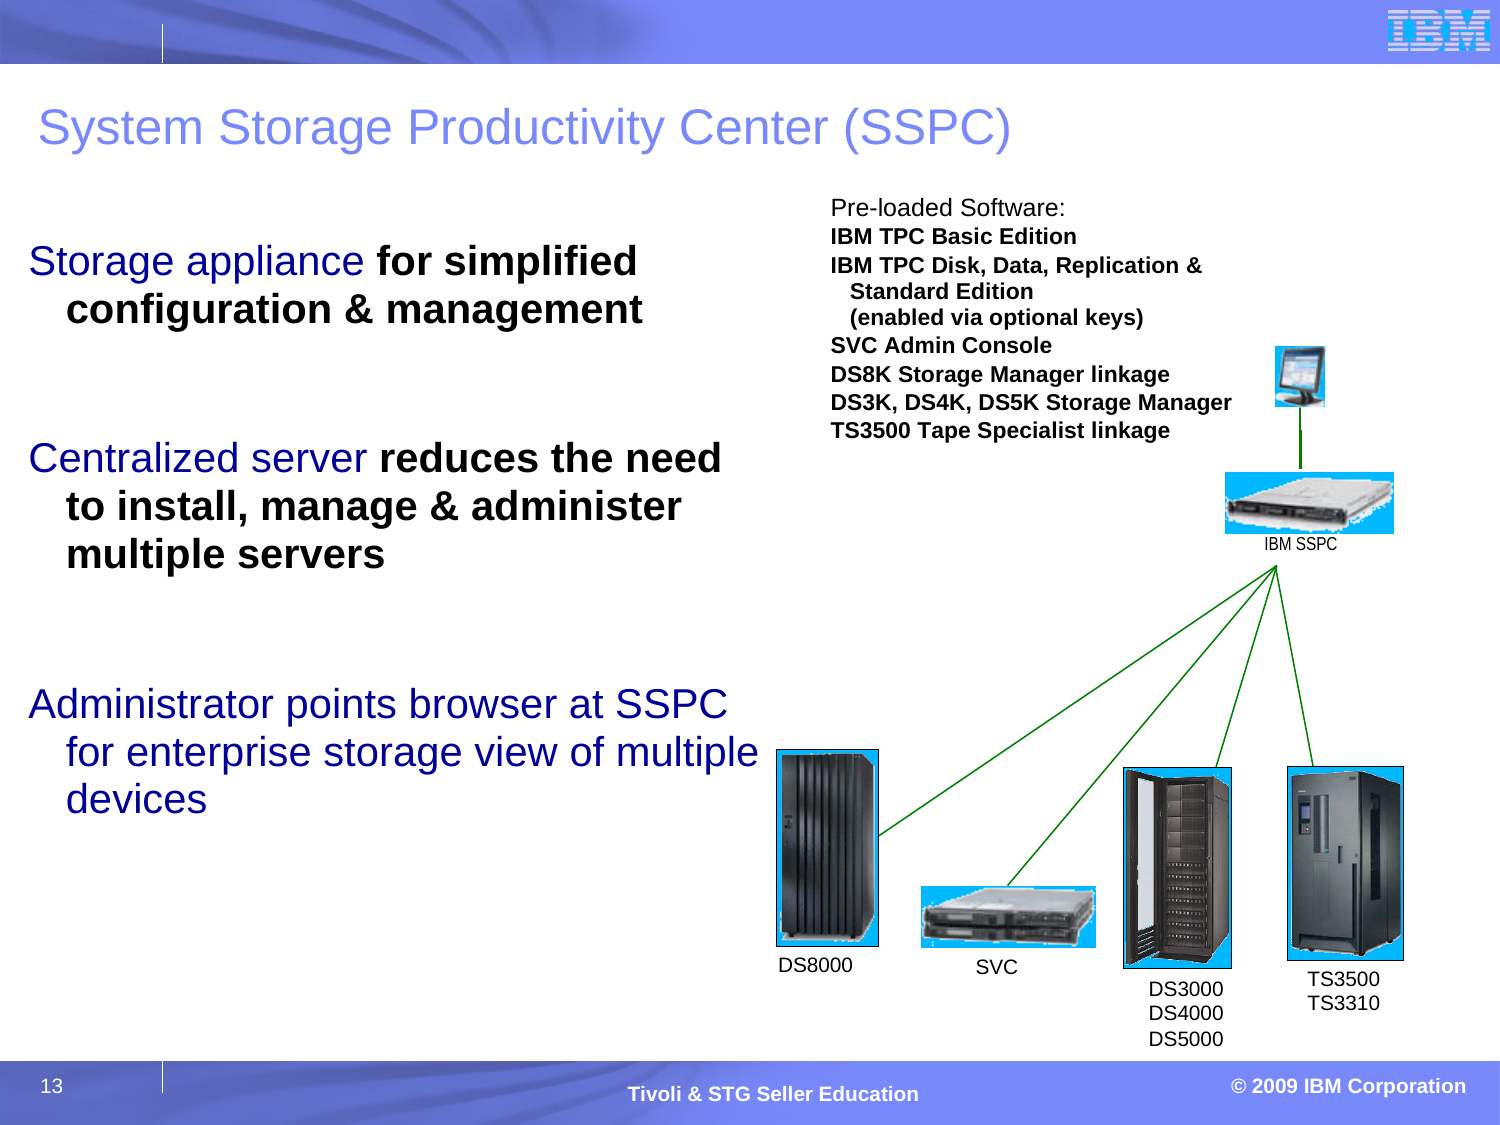

# System Storage Productivity Center (SSPC)‏
Pre-loaded Software:
IBM TPC Basic Edition
IBM TPC Disk, Data, Replication &
Standard Edition
(enabled via optional keys)
SVC Admin Console
DS8K Storage Manager linkage
DS3K, DS4K, DS5K Storage Manager
TS3500 Tape Specialist linkage
Storage appliance for simplified configuration & management
Centralized server reduces the need to install, manage & administer multiple servers
Administrator points browser at SSPC for enterprise storage view of multiple devices
IBM SSPC
DS8000
TS3500
TS3310
DS3000
DS4000
DS5000
SVC